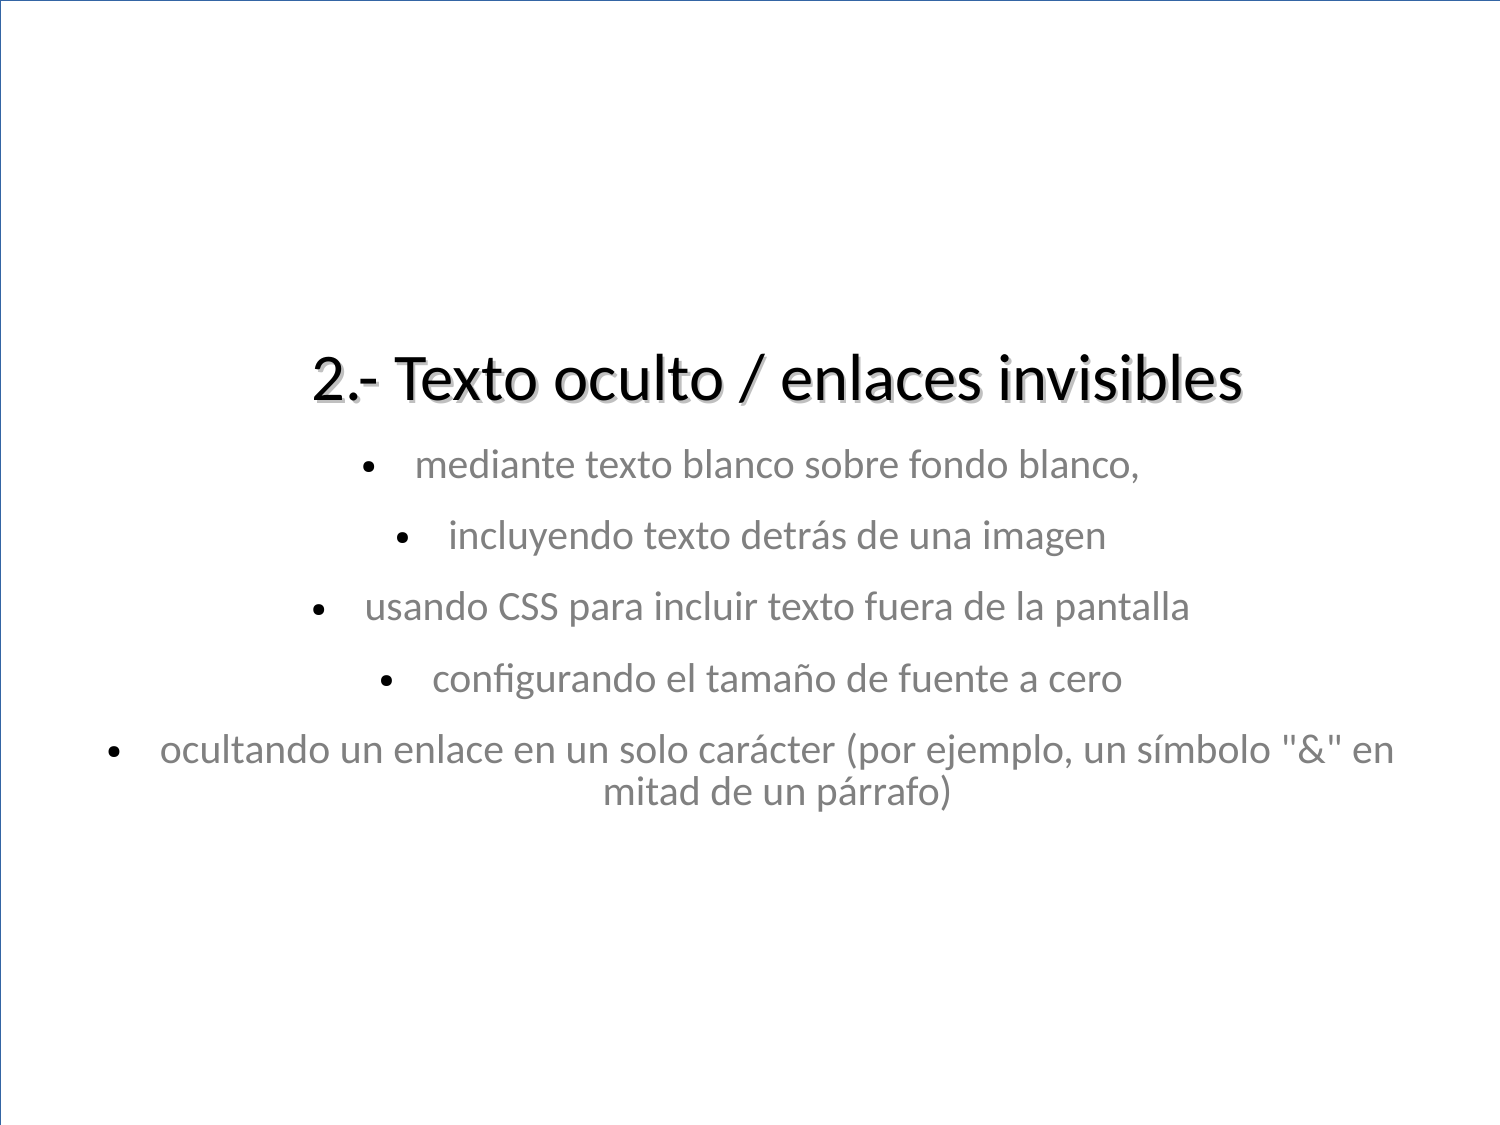

# 2.- Texto oculto / enlaces invisibles
mediante texto blanco sobre fondo blanco,
incluyendo texto detrás de una imagen
usando CSS para incluir texto fuera de la pantalla
configurando el tamaño de fuente a cero
ocultando un enlace en un solo carácter (por ejemplo, un símbolo "&" en mitad de un párrafo)